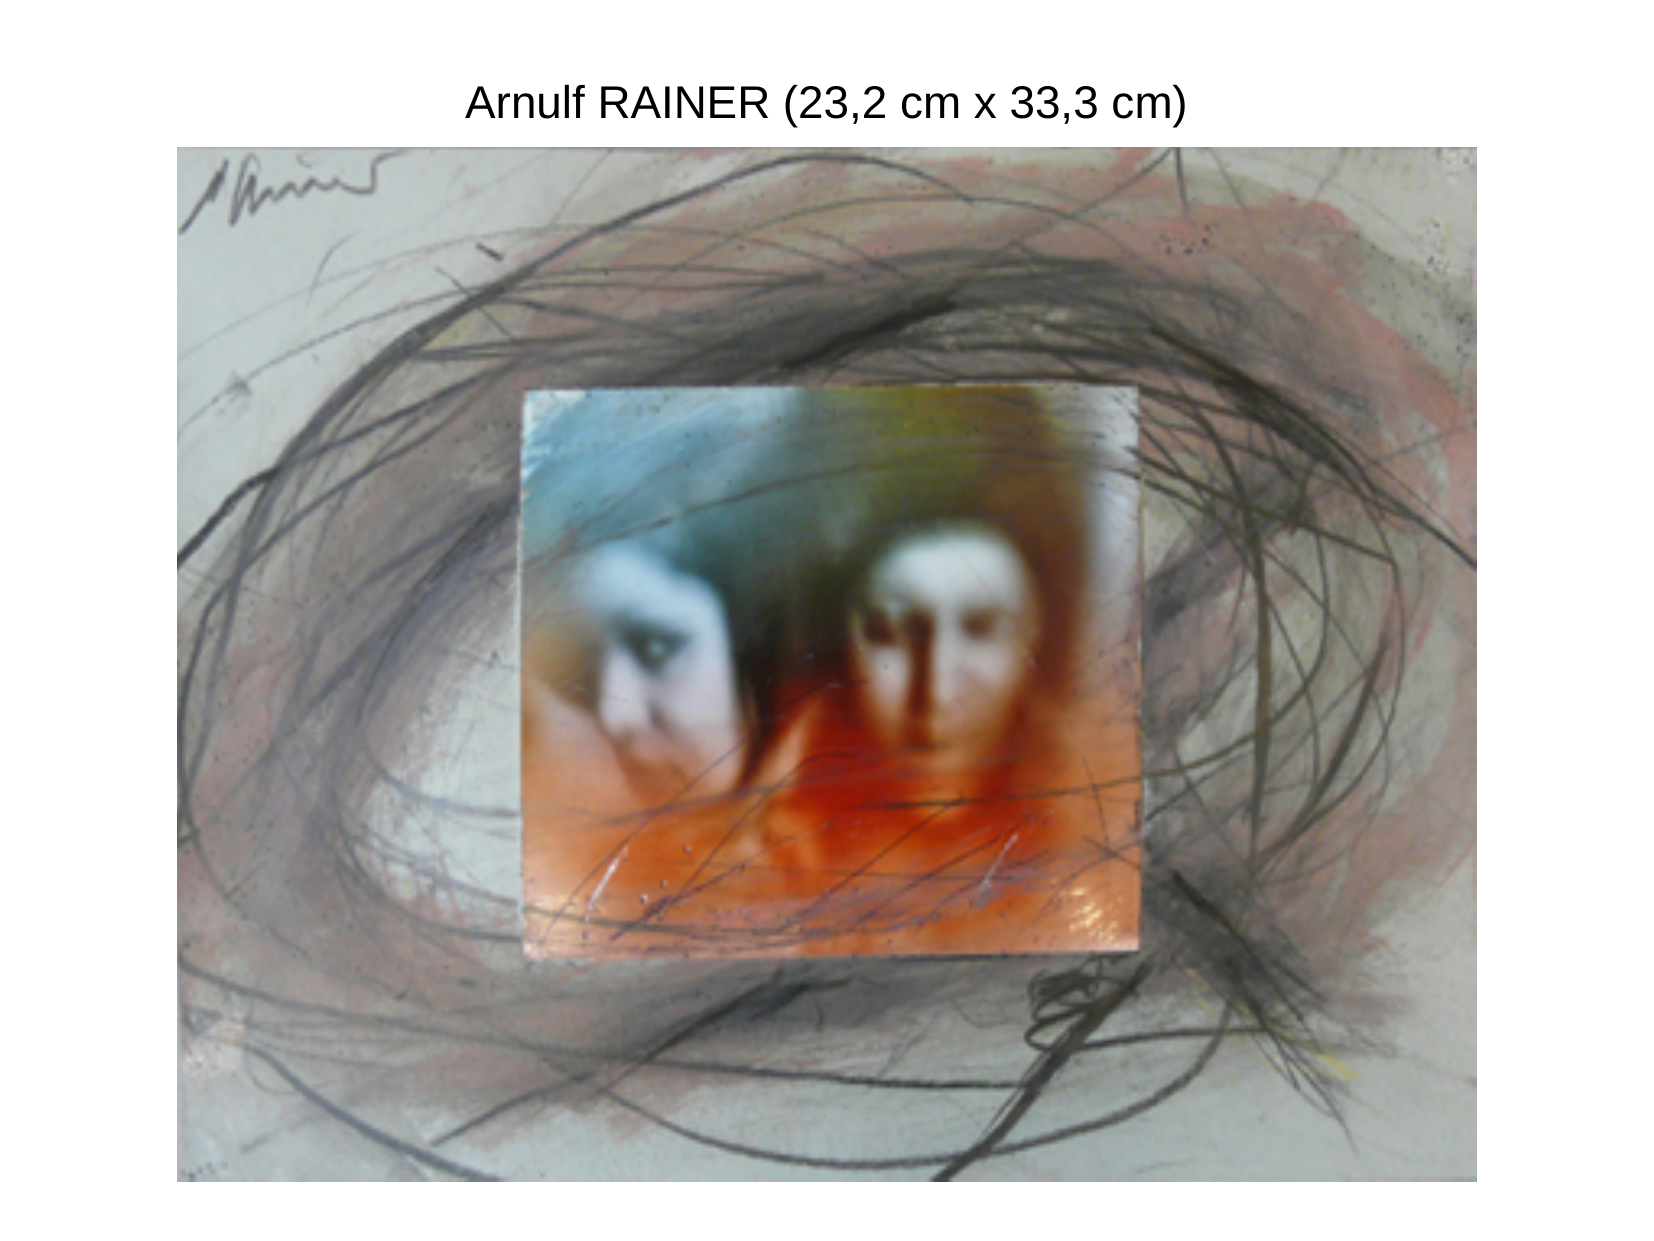

# Arnulf RAINER (23,2 cm x 33,3 cm)